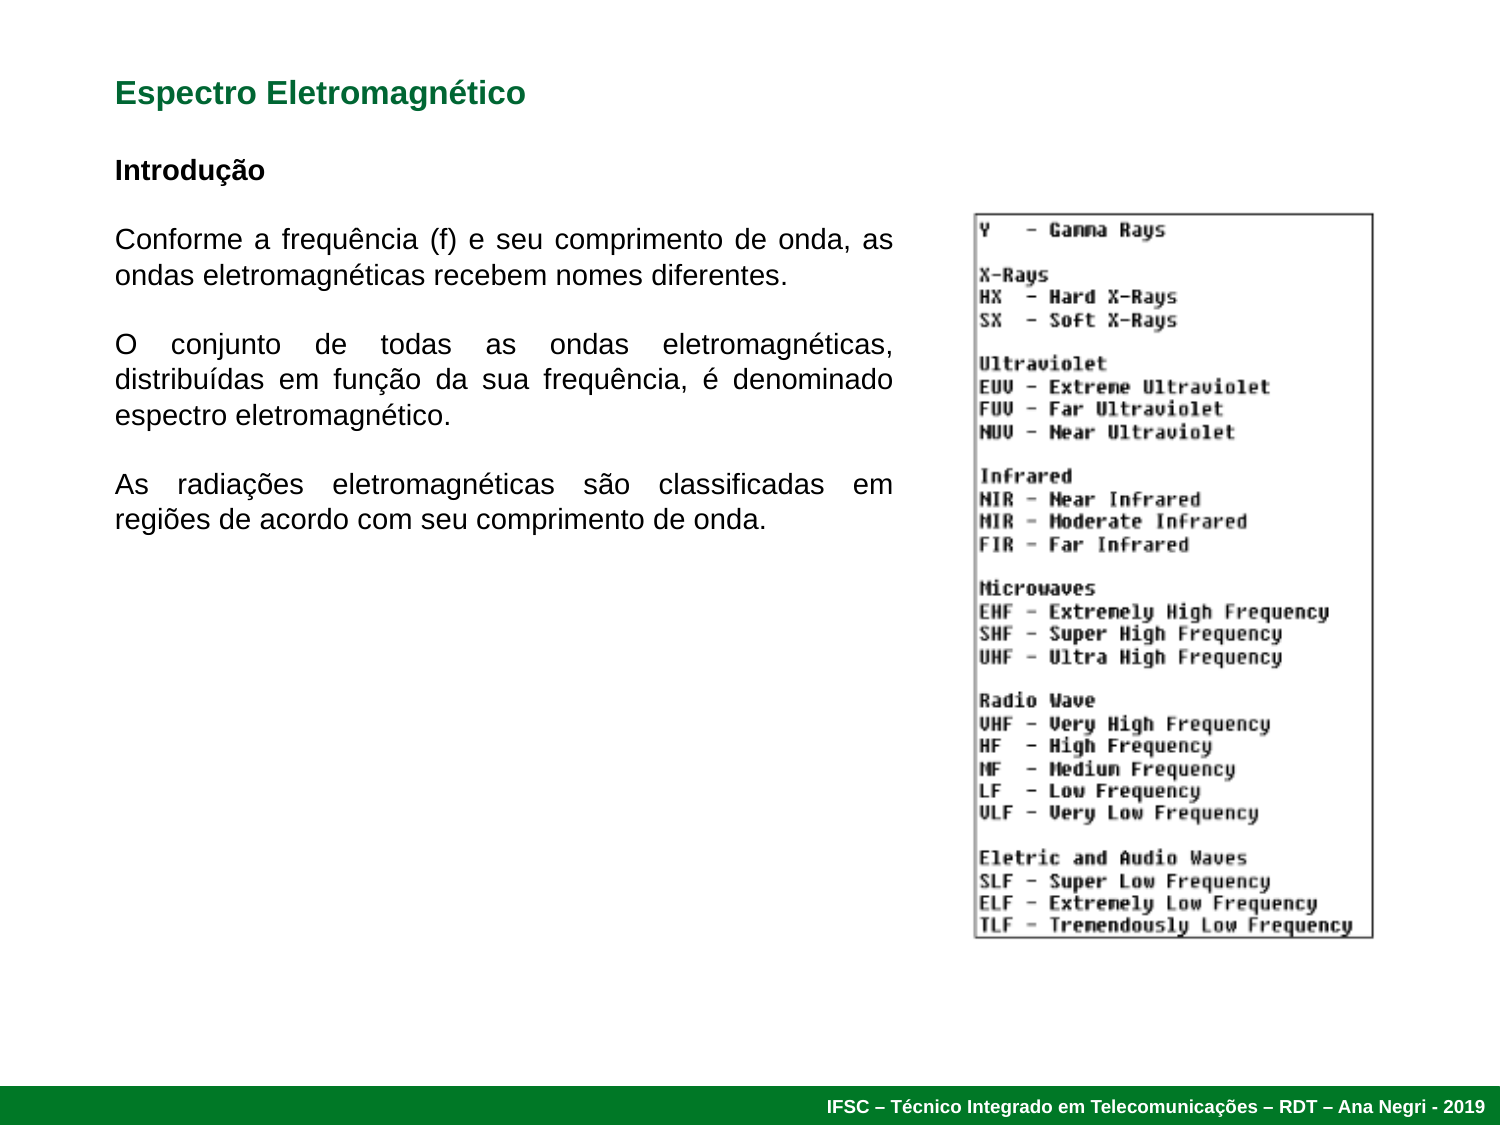

Espectro Eletromagnético
Introdução
Conforme a frequência (f) e seu comprimento de onda, as ondas eletromagnéticas recebem nomes diferentes.
O conjunto de todas as ondas eletromagnéticas, distribuídas em função da sua frequência, é denominado espectro eletromagnético.
As radiações eletromagnéticas são classificadas em regiões de acordo com seu comprimento de onda.
Subtração
IFSC – Técnico Integrado em Telecomunicações – RDT – Ana Negri - 2019